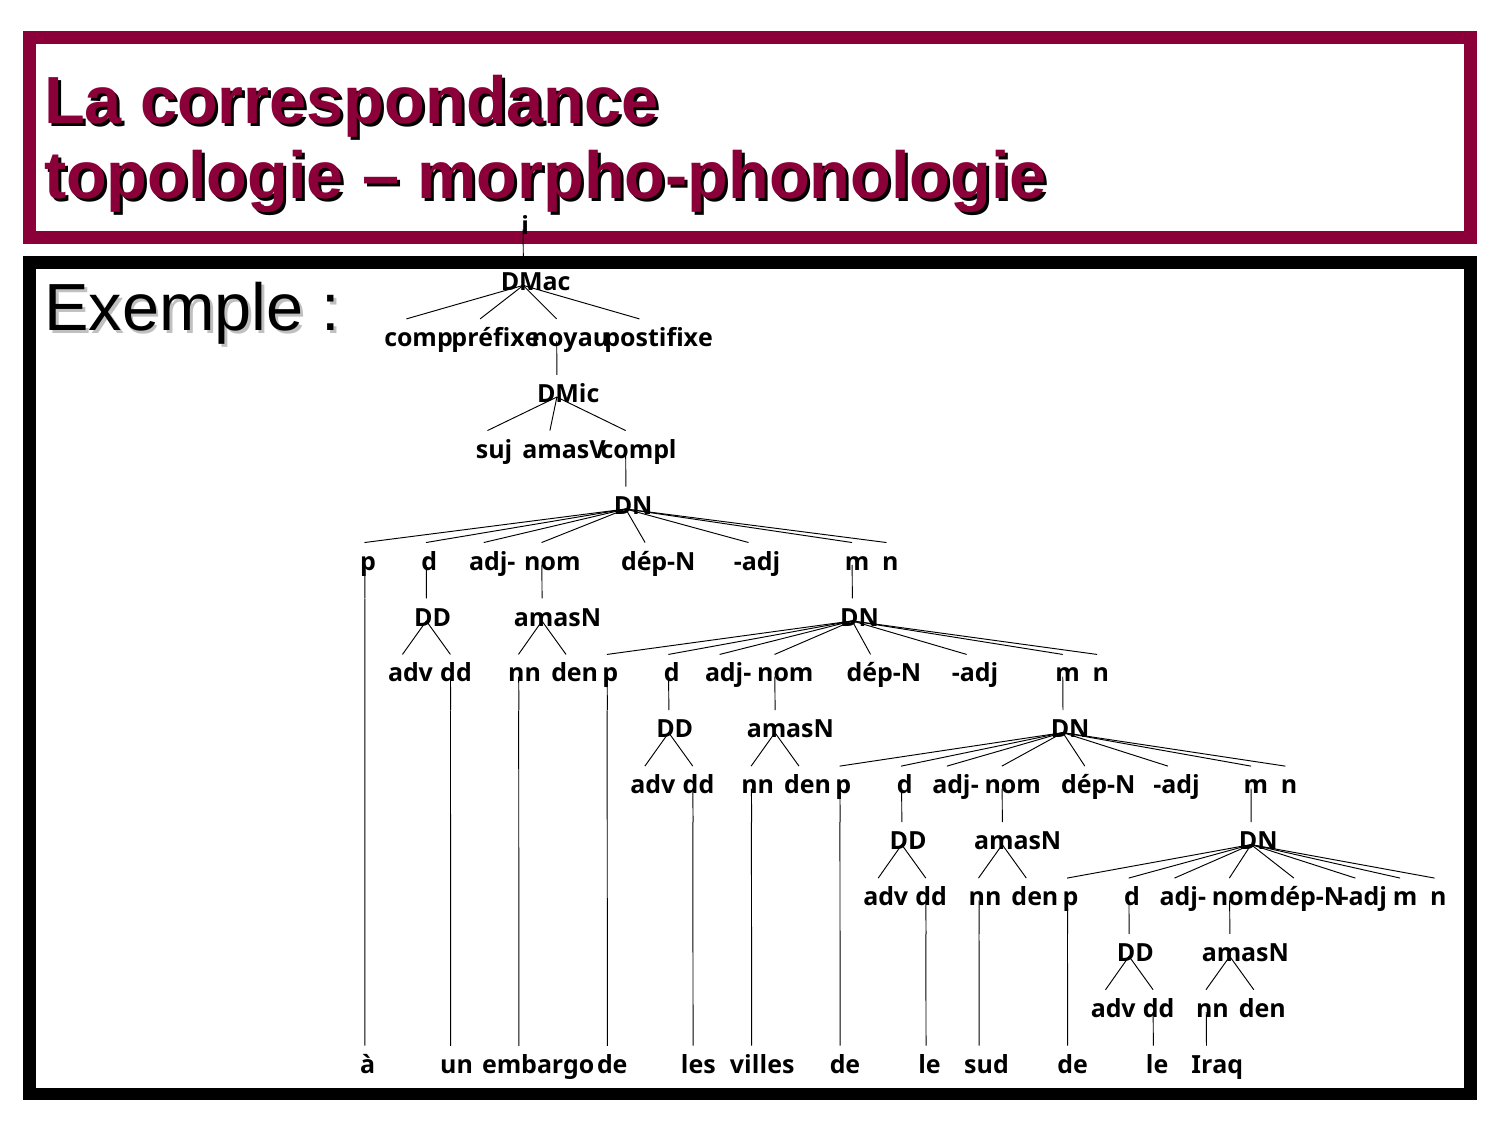

# La correspondance topologie – morpho-phonologie
i
DMac
comp
préfixe
noyau
postifixe
DMic
suj
amasV
compl
DN
p
d
adj-
nom
dép-N
-adj
m
n
DD
amasN
DN
adv
dd
nn
den
p
d
adj-
nom
dép-N
-adj
m
n
DD
amasN
DN
adv
dd
nn
den
p
d
adj-
nom
dép-N
-adj
m
n
DD
amasN
DN
adv
dd
nn
den
p
d
adj-
nom
dép-N
-adj
m
n
DD
amasN
adv
dd
nn
den
à
un
embargo
de
les
villes
de
le
sud
de
le
Iraq
Exemple :